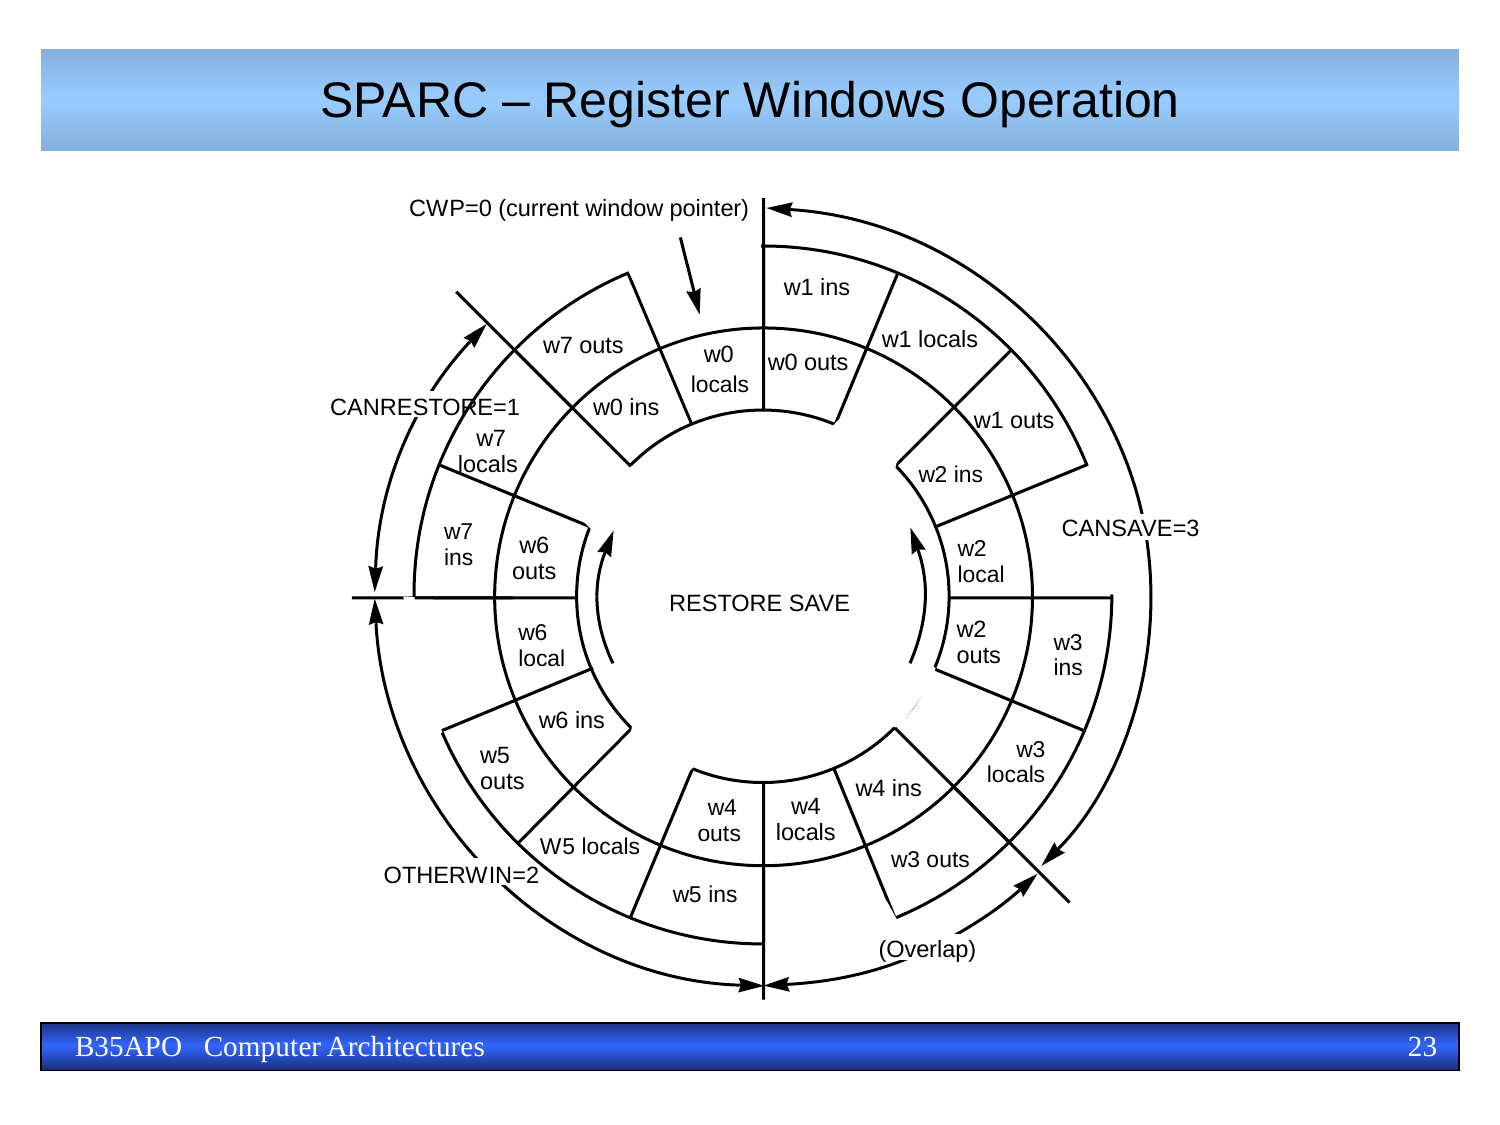

# SPARC – Register Windows Operation
B35APO Computer Architectures
23